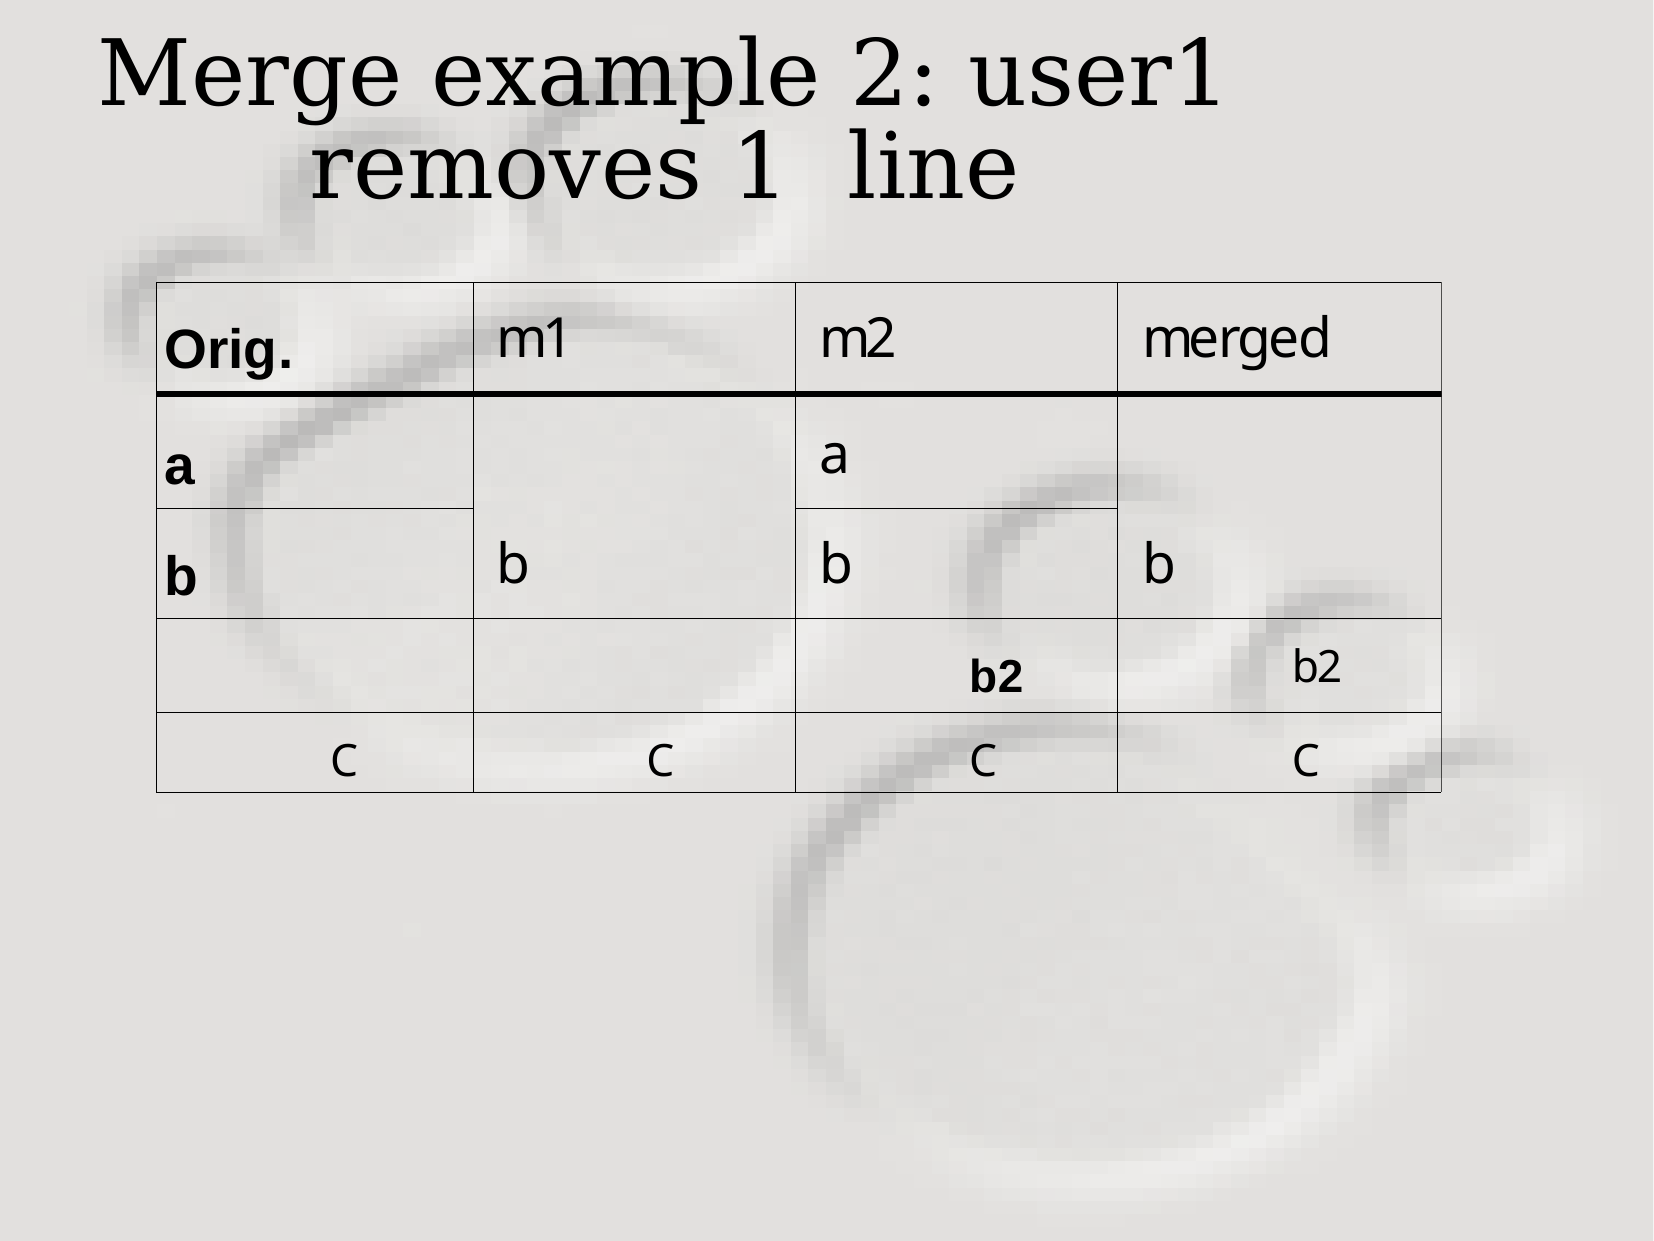

# Merge example 2: user1 removes 1 line